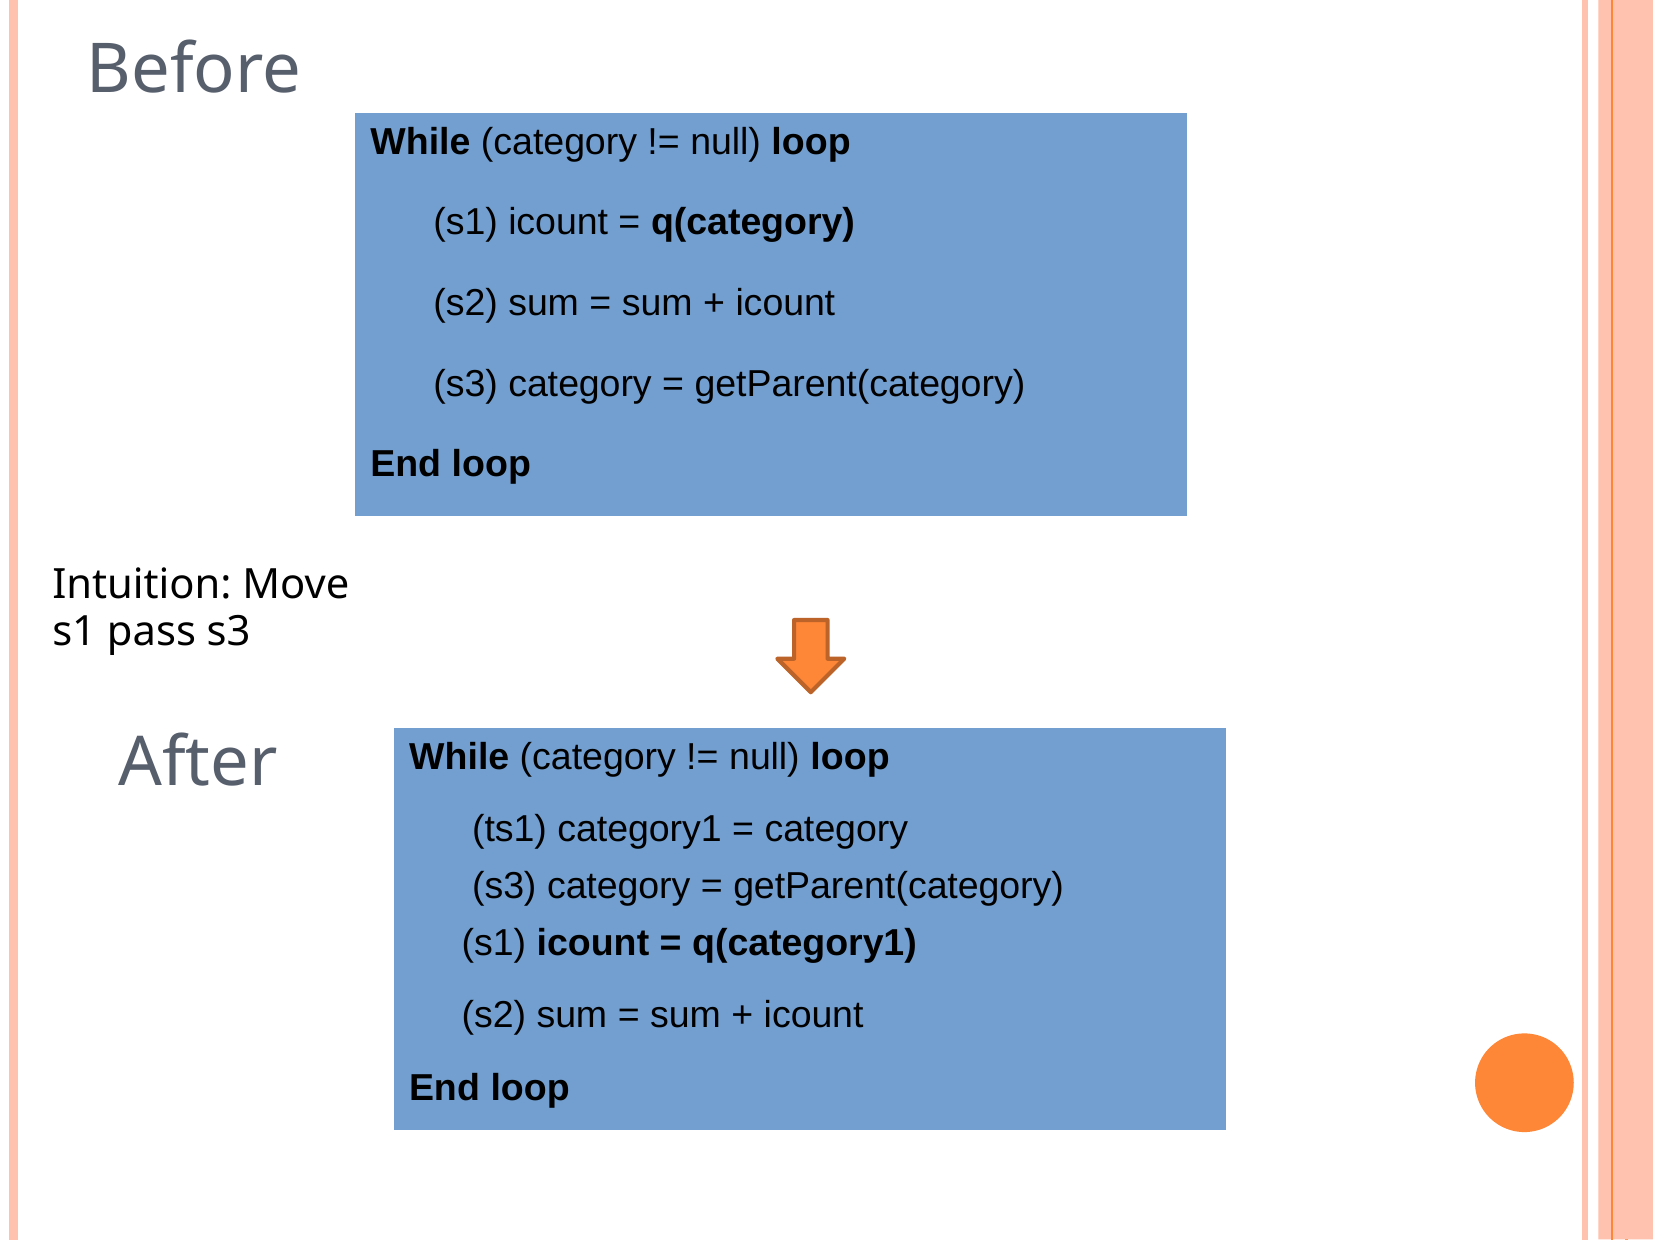

Before
| While (category != null) loop |
| --- |
| (s1) icount = q(category) |
| (s2) sum = sum + icount |
| (s3) category = getParent(category) |
| End loop |
| While (category != null) loop |
| --- |
| (s1) icount = q(category) |
| (s2) sum = sum + icount |
| (s3) category = getParent(category) |
| End loop |
Intuition: Move s1 pass s3
After
| While (category != null) loop |
| --- |
| (ts1) category1 = category |
| (s3) category = getParent(category) |
| (s1) icount = q(category1) |
| (s2) sum = sum + icount |
| End loop |